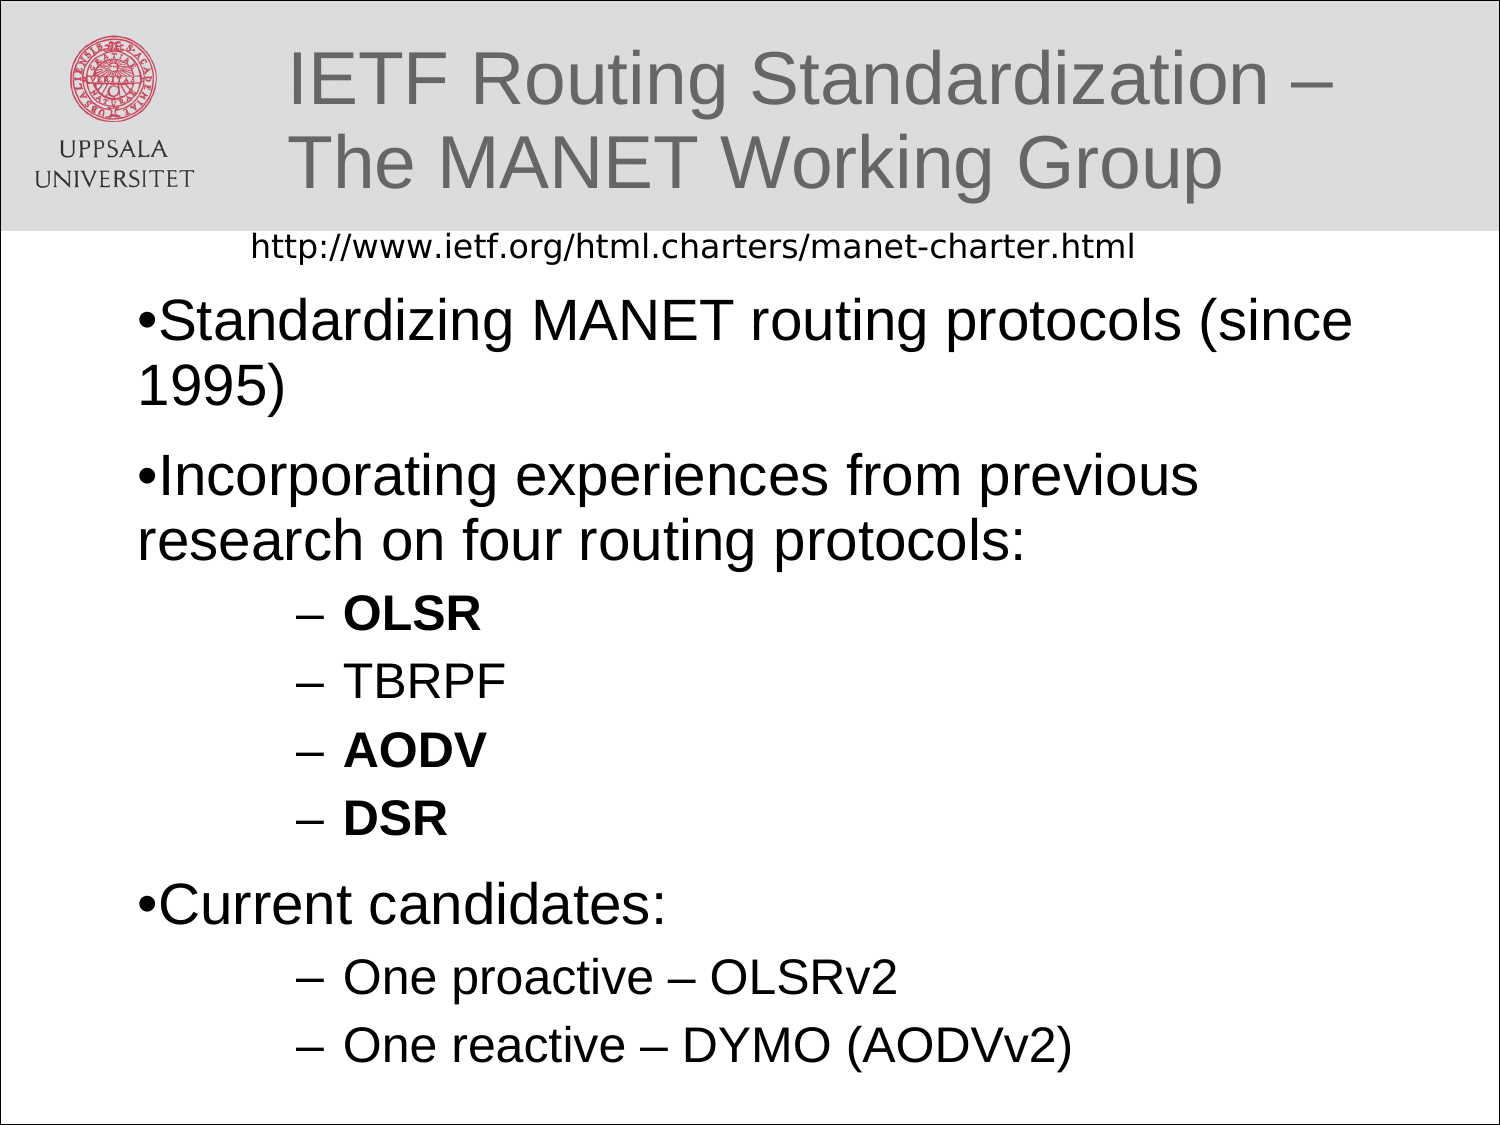

# IETF Routing Standardization – The MANET Working Group
http://www.ietf.org/html.charters/manet-charter.html
Standardizing MANET routing protocols (since 1995)
Incorporating experiences from previous research on four routing protocols:
OLSR
TBRPF
AODV
DSR
Current candidates:
One proactive – OLSRv2
One reactive – DYMO (AODVv2)